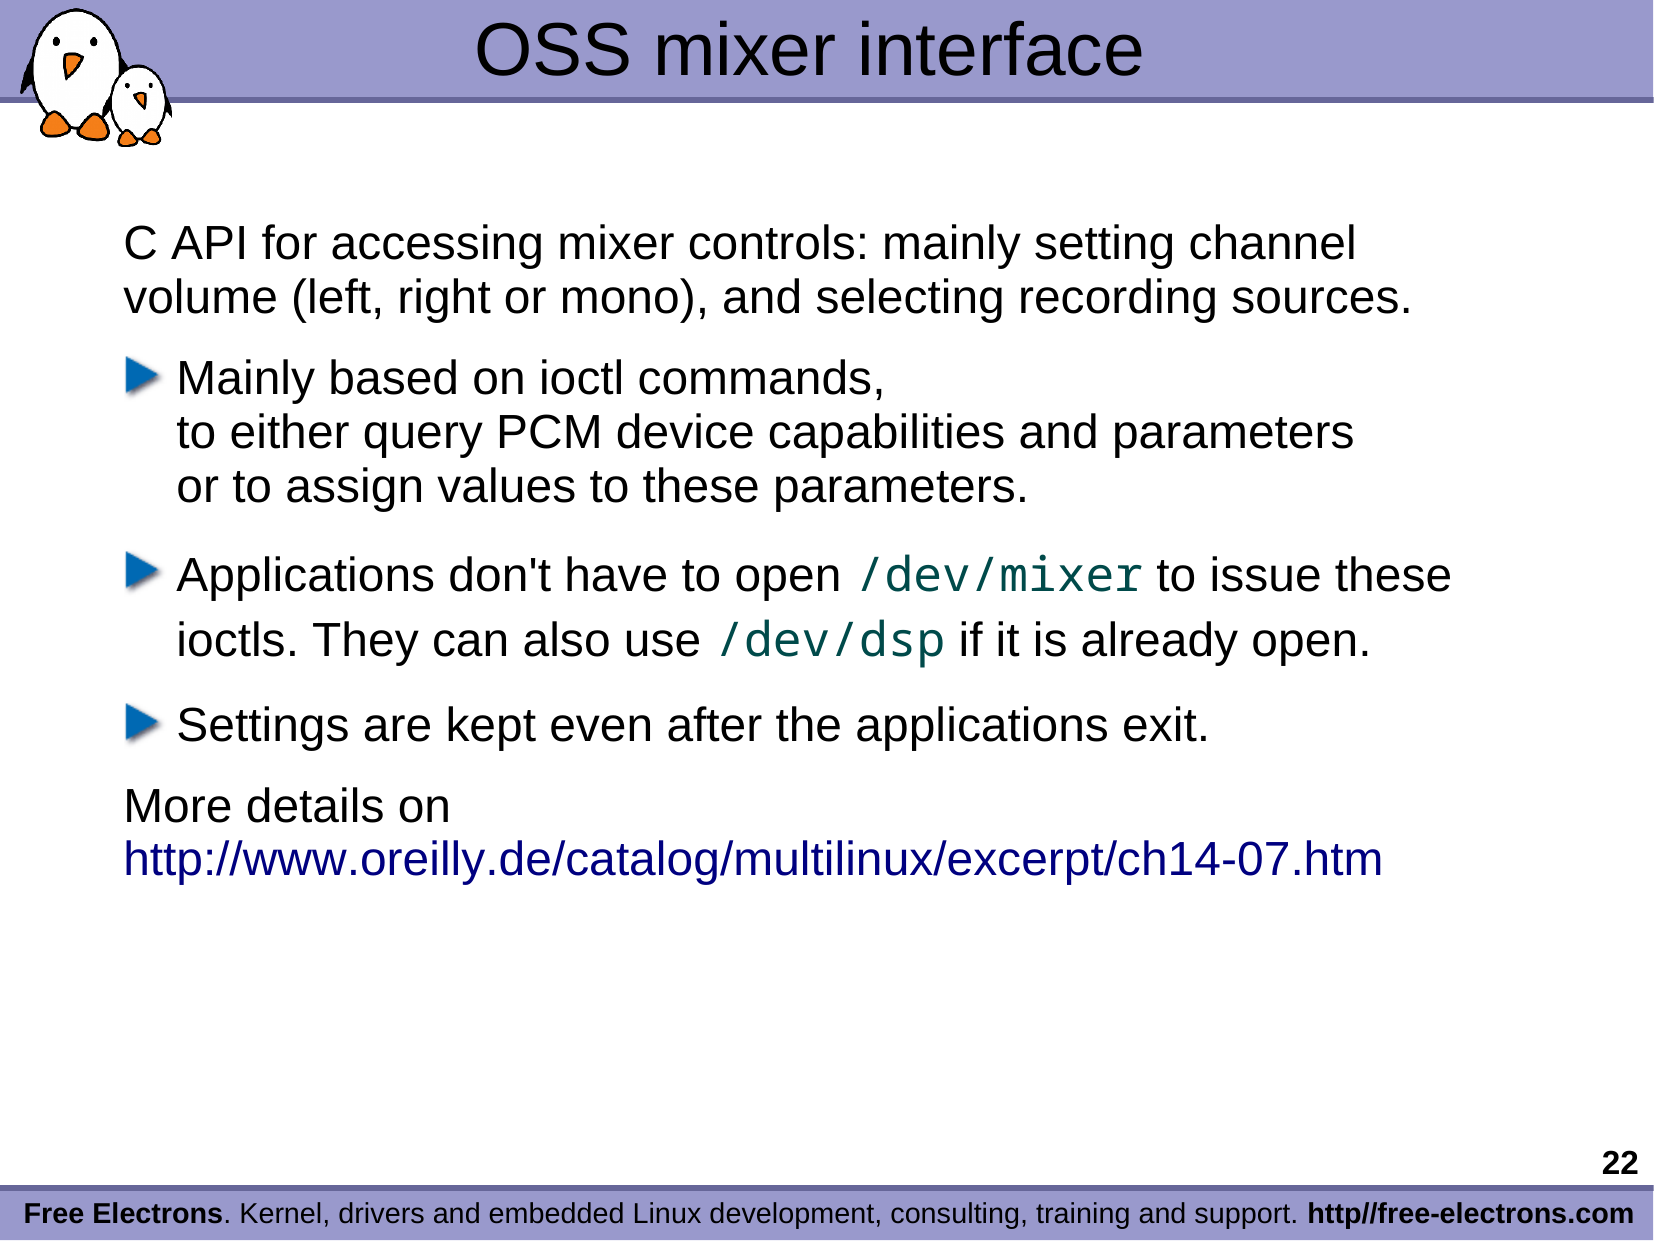

# OSS mixer interface
C API for accessing mixer controls: mainly setting channel volume (left, right or mono), and selecting recording sources.
Mainly based on ioctl commands,
to either query PCM device capabilities and parameters
or to assign values to these parameters.
Applications don't have to open /dev/mixer to issue these ioctls. They can also use /dev/dsp if it is already open.
Settings are kept even after the applications exit.
More details on http://www.oreilly.de/catalog/multilinux/excerpt/ch14-07.htm